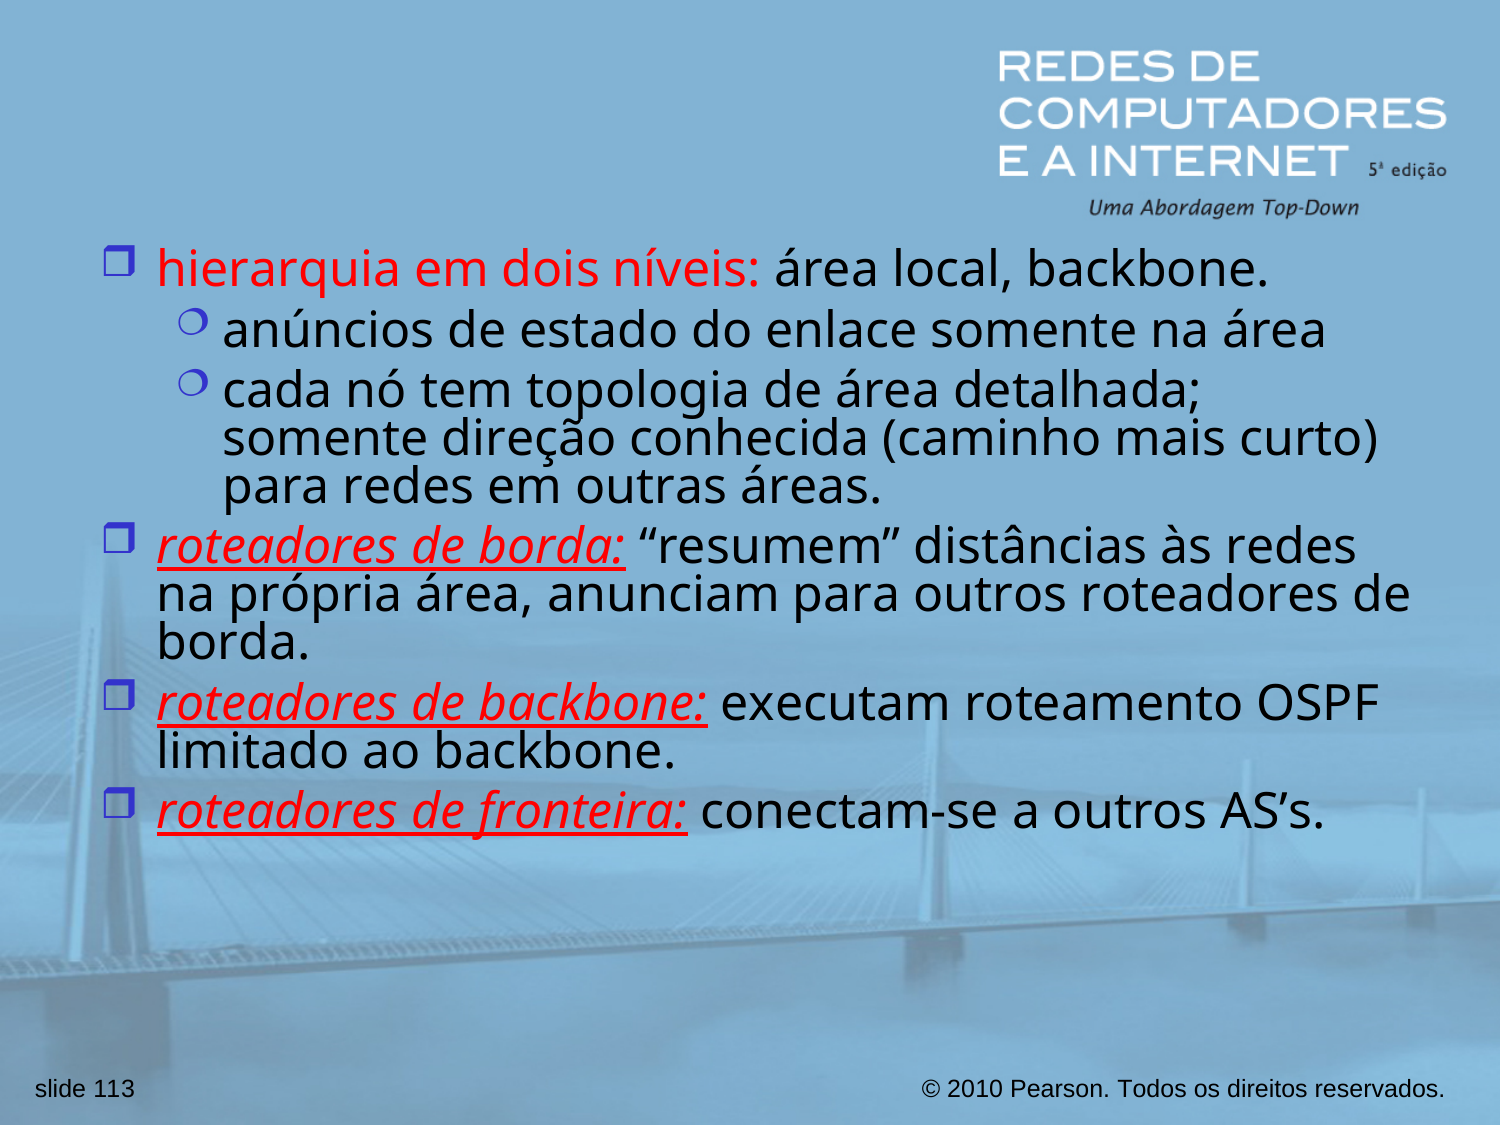

# hierarquia em dois níveis: área local, backbone.
anúncios de estado do enlace somente na área
cada nó tem topologia de área detalhada; somente direção conhecida (caminho mais curto) para redes em outras áreas.
roteadores de borda: “resumem” distâncias às redes na própria área, anunciam para outros roteadores de borda.
roteadores de backbone: executam roteamento OSPF limitado ao backbone.
roteadores de fronteira: conectam-se a outros AS’s.